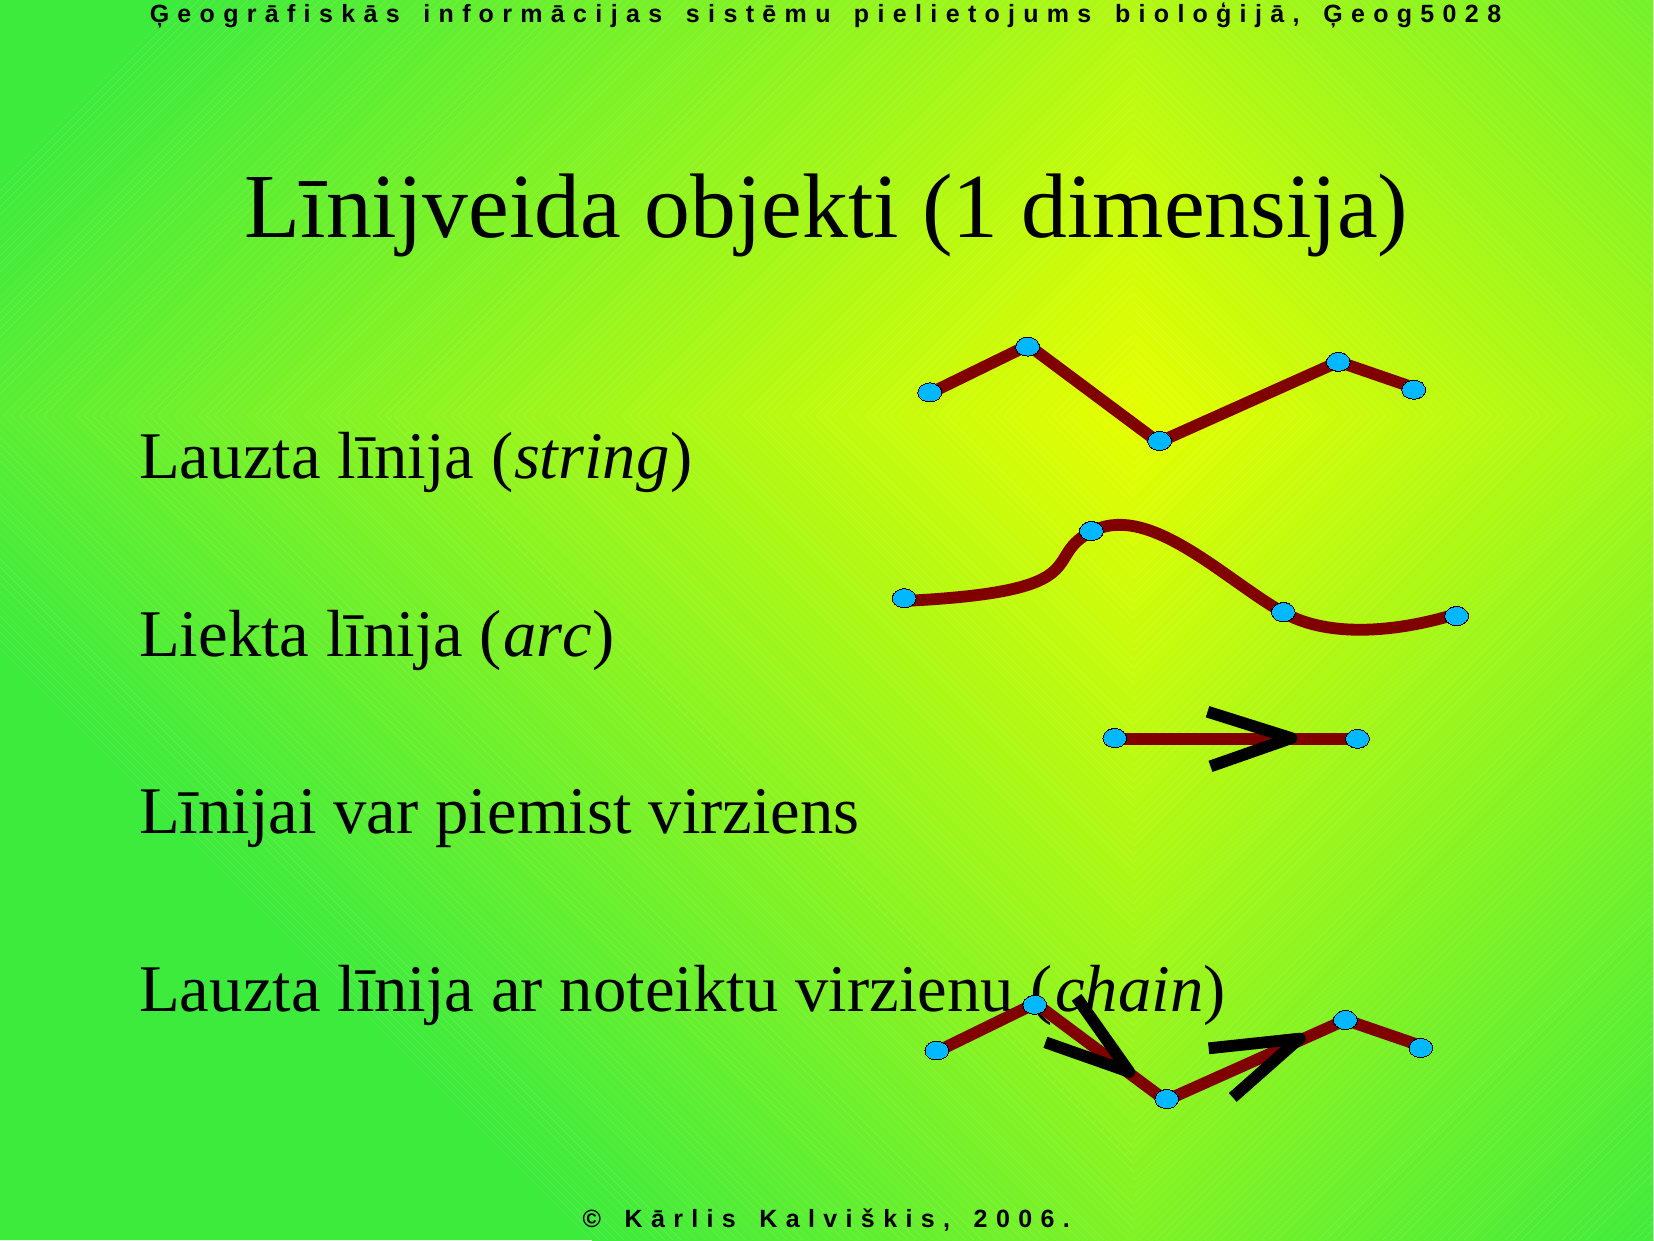

# Līnijveida objekti (1 dimensija)
Lauzta līnija (string)
Liekta līnija (arc)
Līnijai var piemist virziens
Lauzta līnija ar noteiktu virzienu (chain)